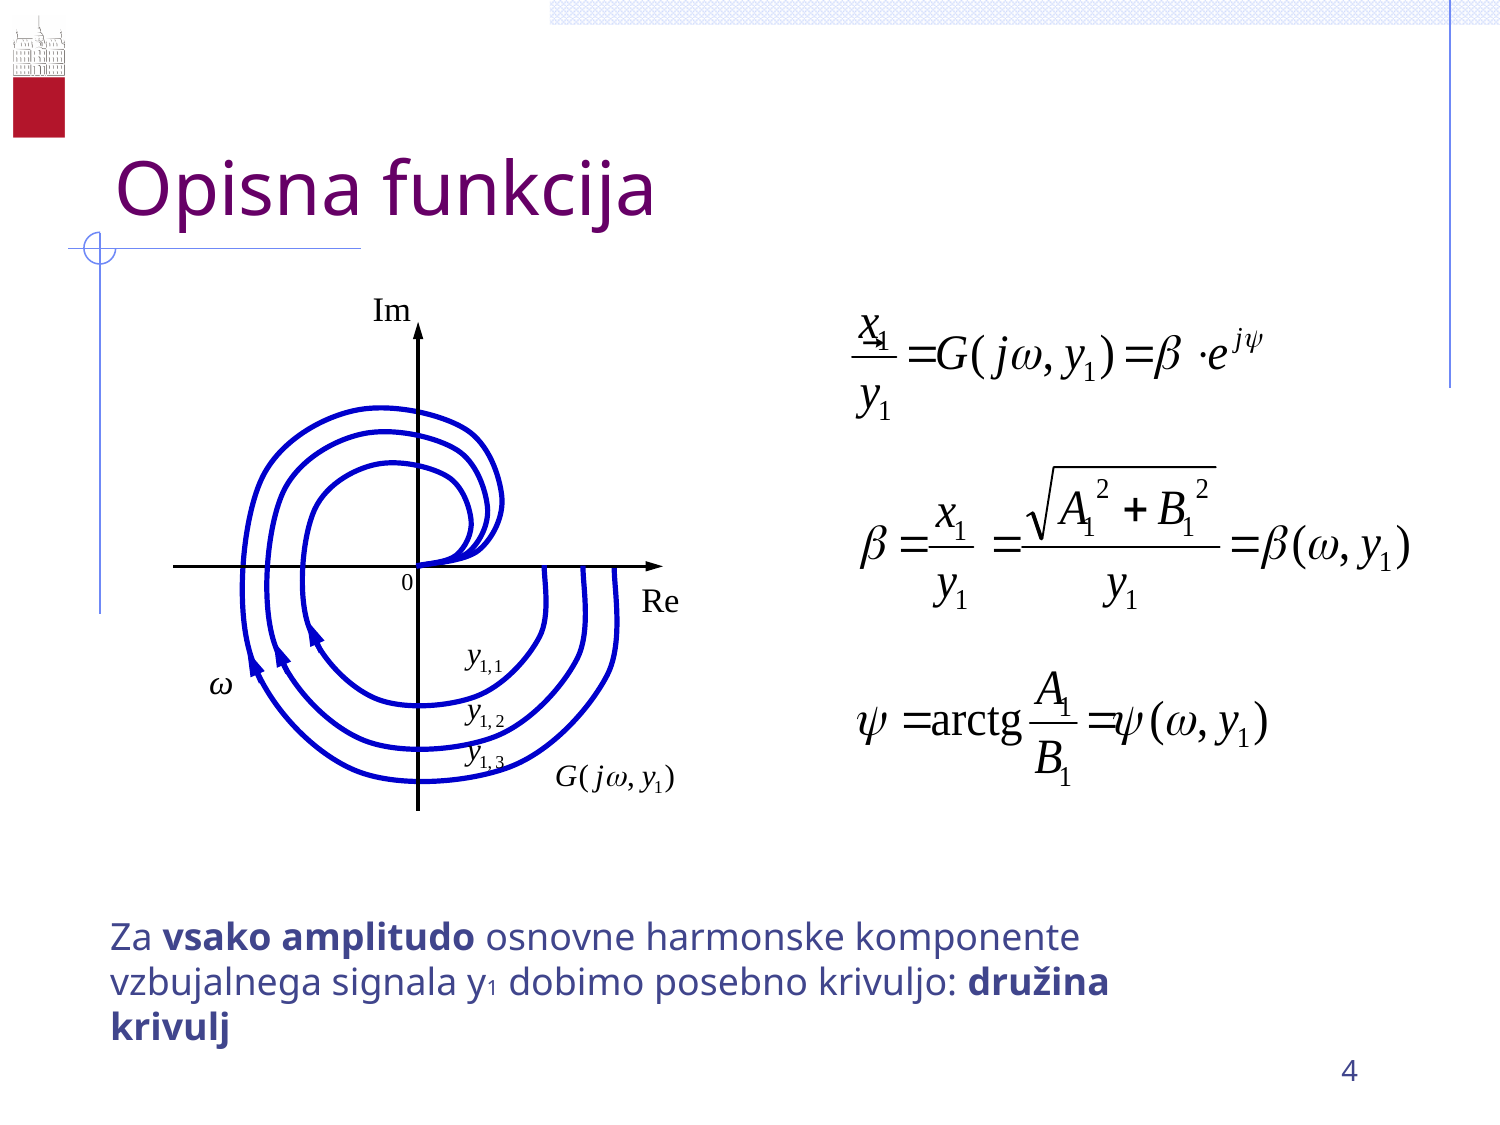

# Opisna funkcija
Za vsako amplitudo osnovne harmonske komponente vzbujalnega signala y1 dobimo posebno krivuljo: družina krivulj